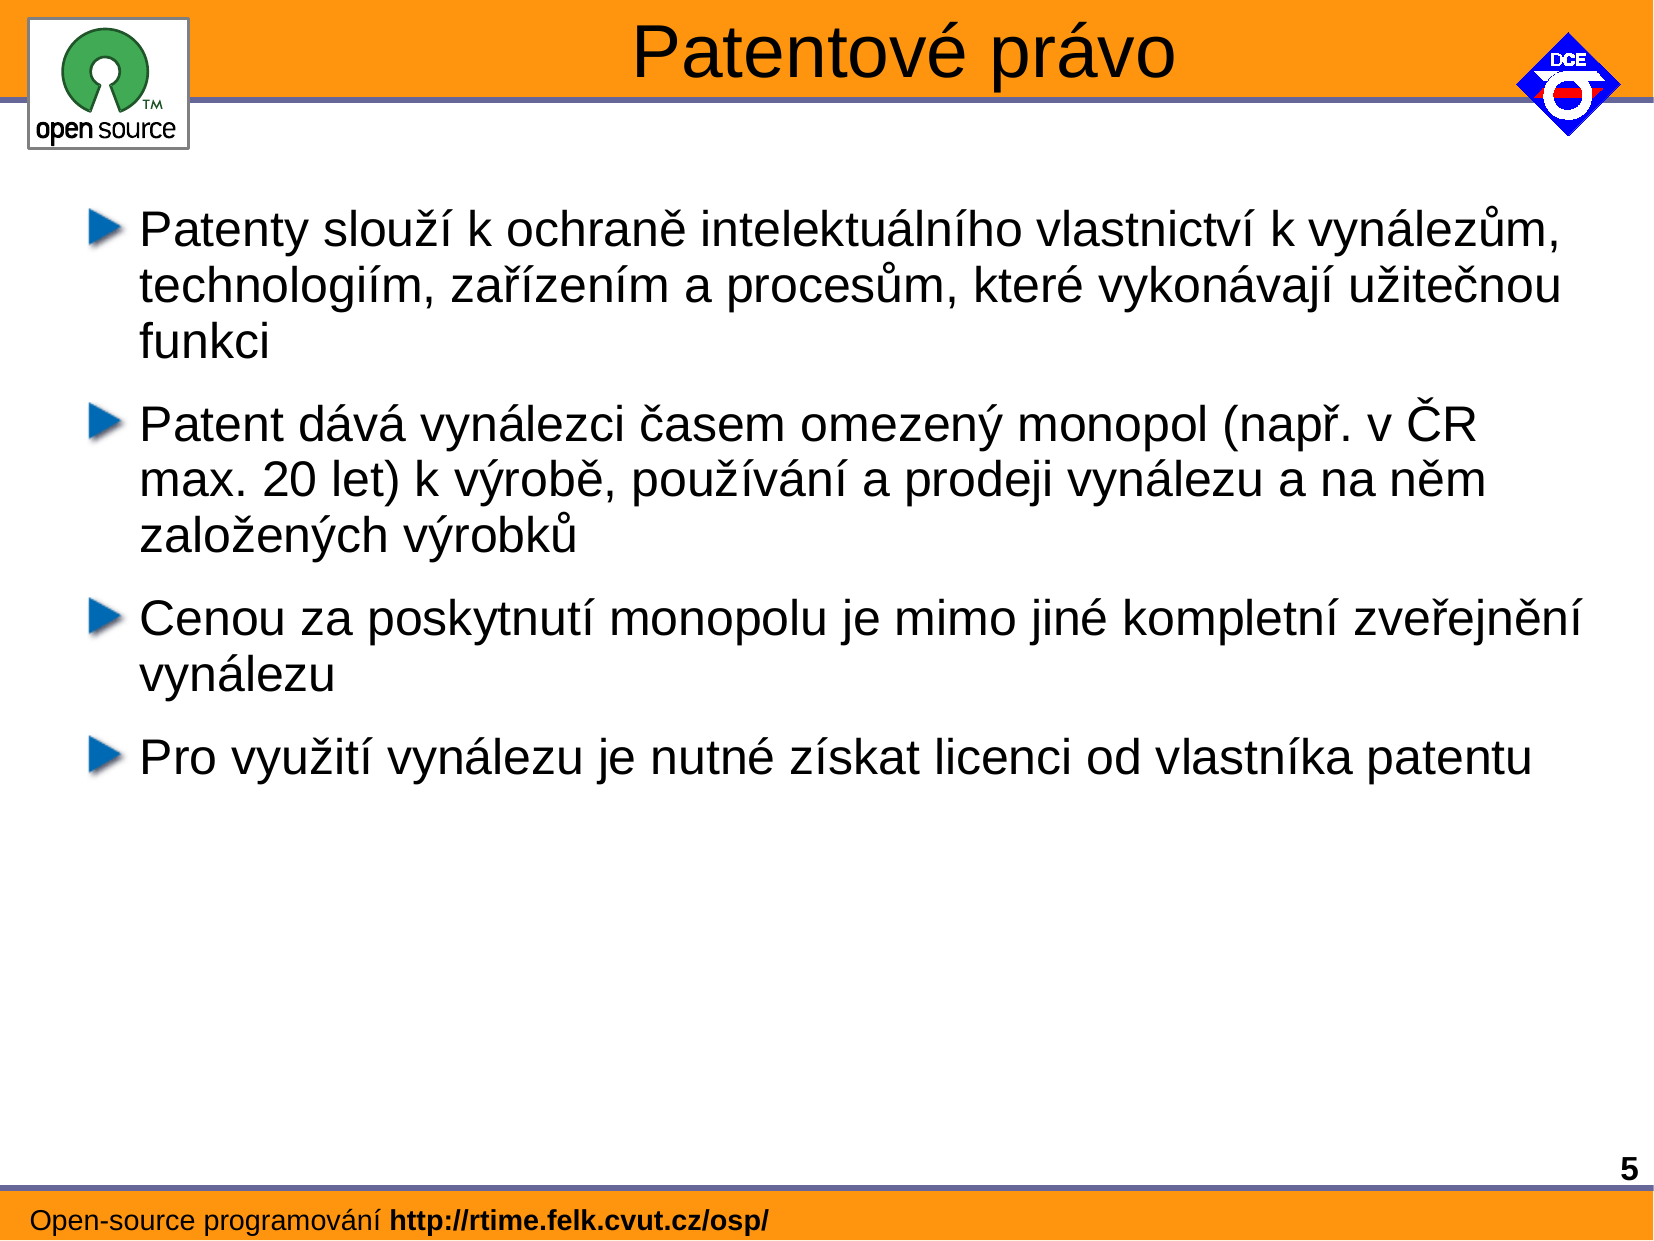

# Patentové právo
Patenty slouží k ochraně intelektuálního vlastnictví k vynálezům, technologiím, zařízením a procesům, které vykonávají užitečnou funkci
Patent dává vynálezci časem omezený monopol (např. v ČR max. 20 let) k výrobě, používání a prodeji vynálezu a na něm založených výrobků
Cenou za poskytnutí monopolu je mimo jiné kompletní zveřejnění vynálezu
Pro využití vynálezu je nutné získat licenci od vlastníka patentu